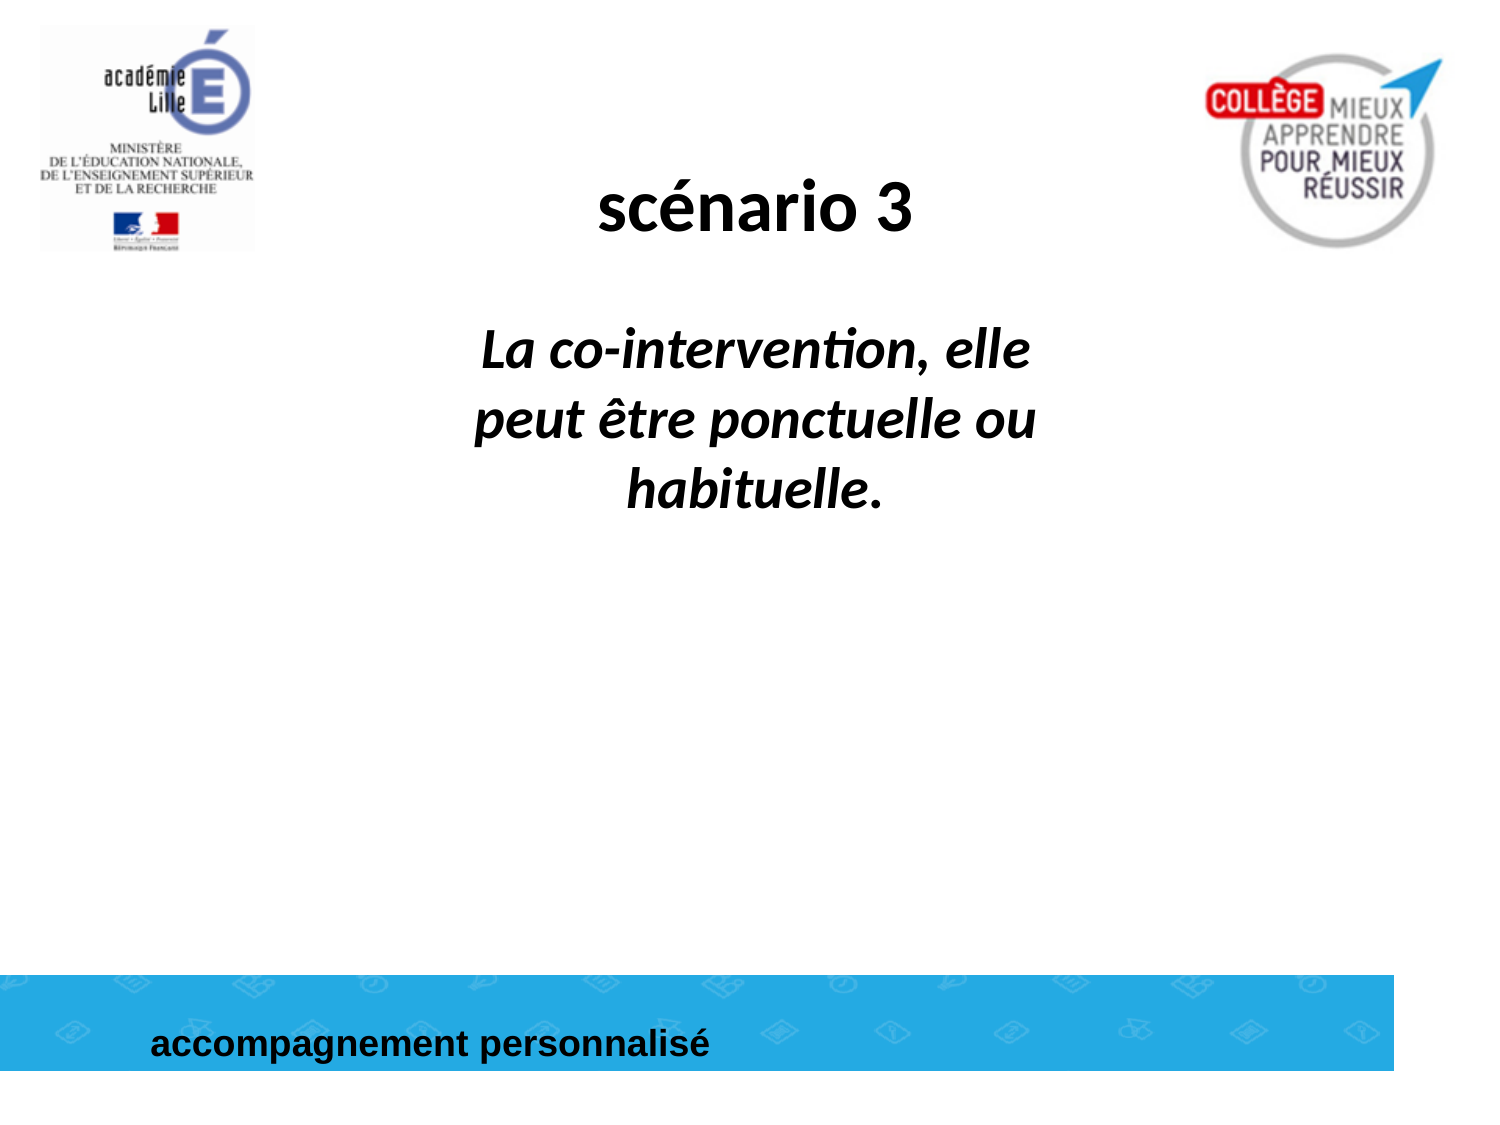

scénario 3
# La co-intervention, elle peut être ponctuelle ou habituelle.
accompagnement personnalisé